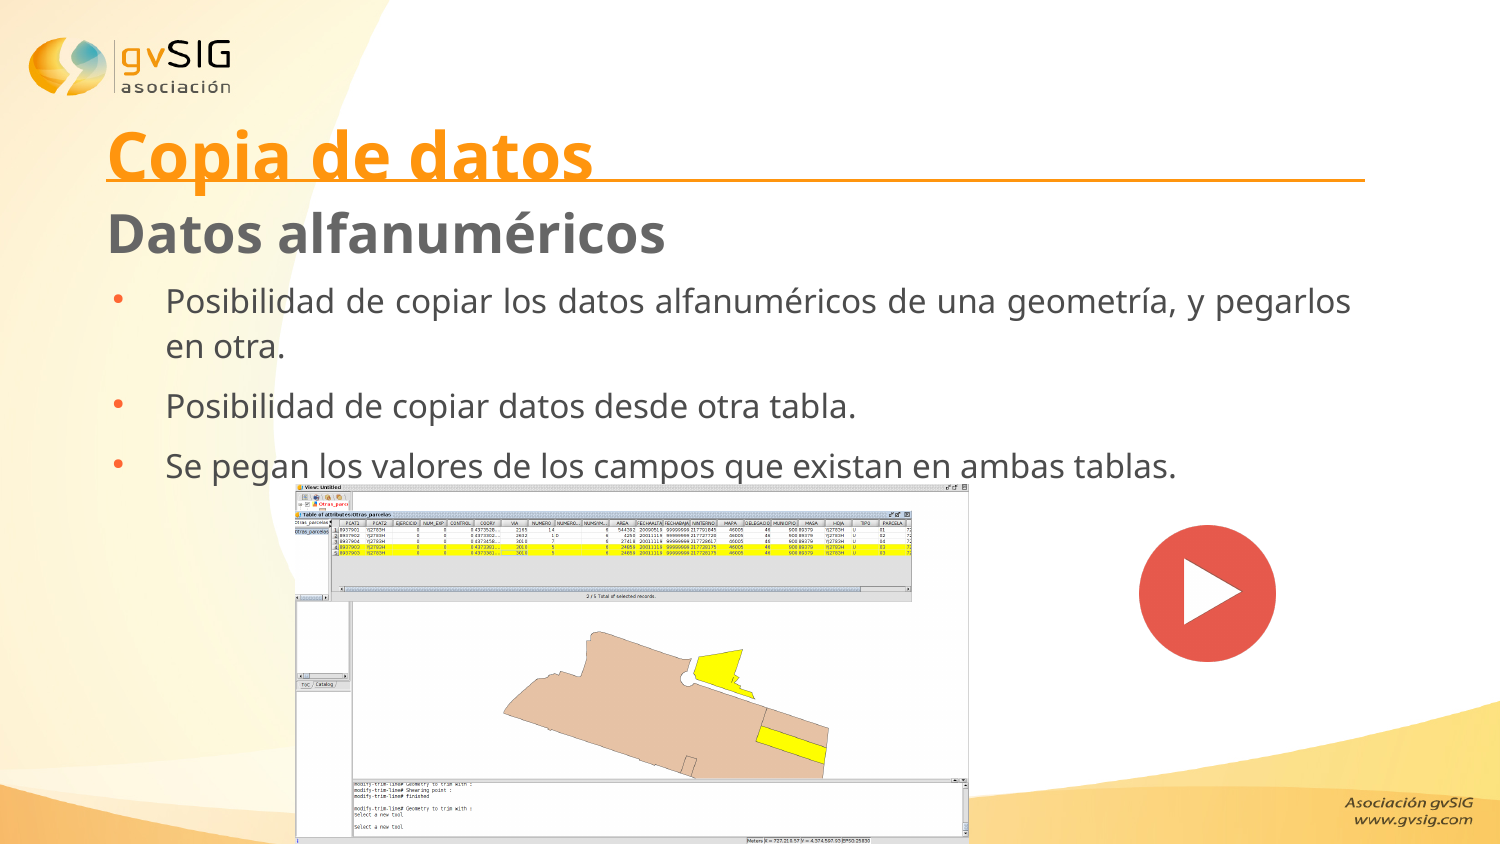

# Copia de datos
Datos alfanuméricos
Posibilidad de copiar los datos alfanuméricos de una geometría, y pegarlos en otra.
Posibilidad de copiar datos desde otra tabla.
Se pegan los valores de los campos que existan en ambas tablas.